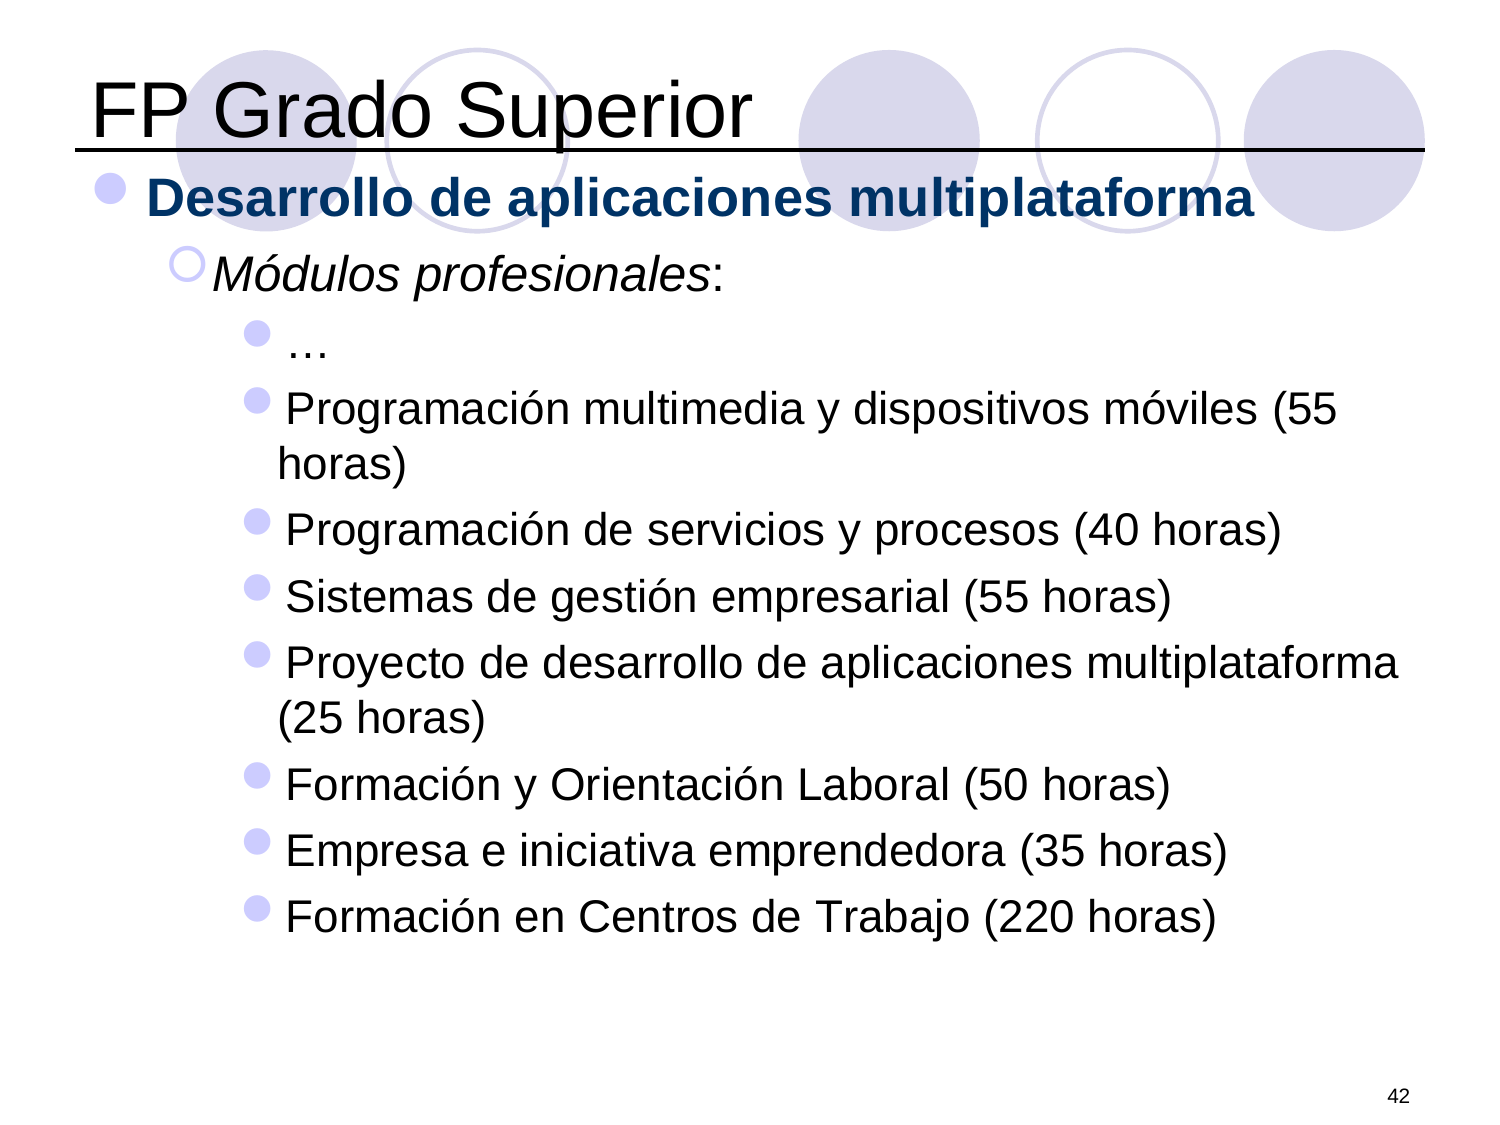

# FP Grado Superior
Desarrollo de aplicaciones multiplataforma
Módulos profesionales:
…
Programación multimedia y dispositivos móviles (55 horas)
Programación de servicios y procesos (40 horas)
Sistemas de gestión empresarial (55 horas)
Proyecto de desarrollo de aplicaciones multiplataforma (25 horas)
Formación y Orientación Laboral (50 horas)
Empresa e iniciativa emprendedora (35 horas)
Formación en Centros de Trabajo (220 horas)